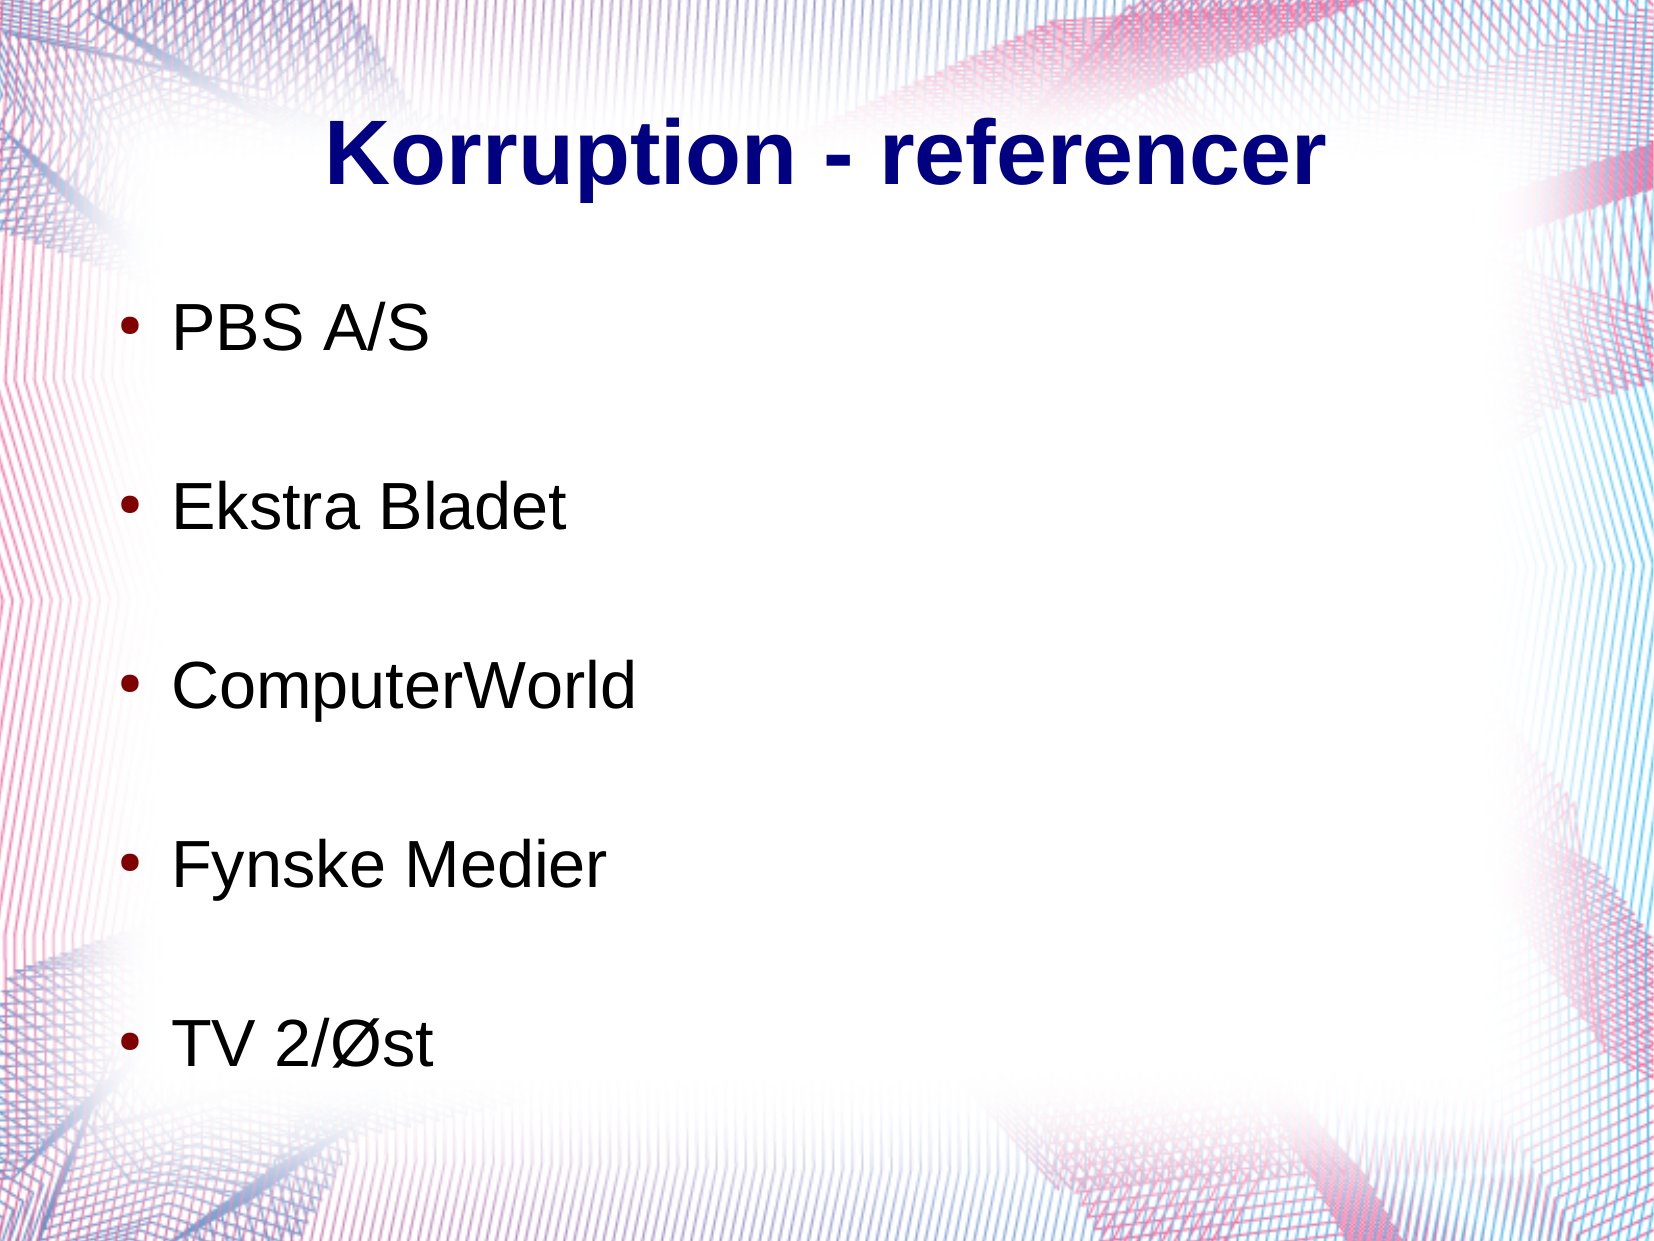

# Korruption - referencer
PBS A/S
Ekstra Bladet
ComputerWorld
Fynske Medier
TV 2/Øst